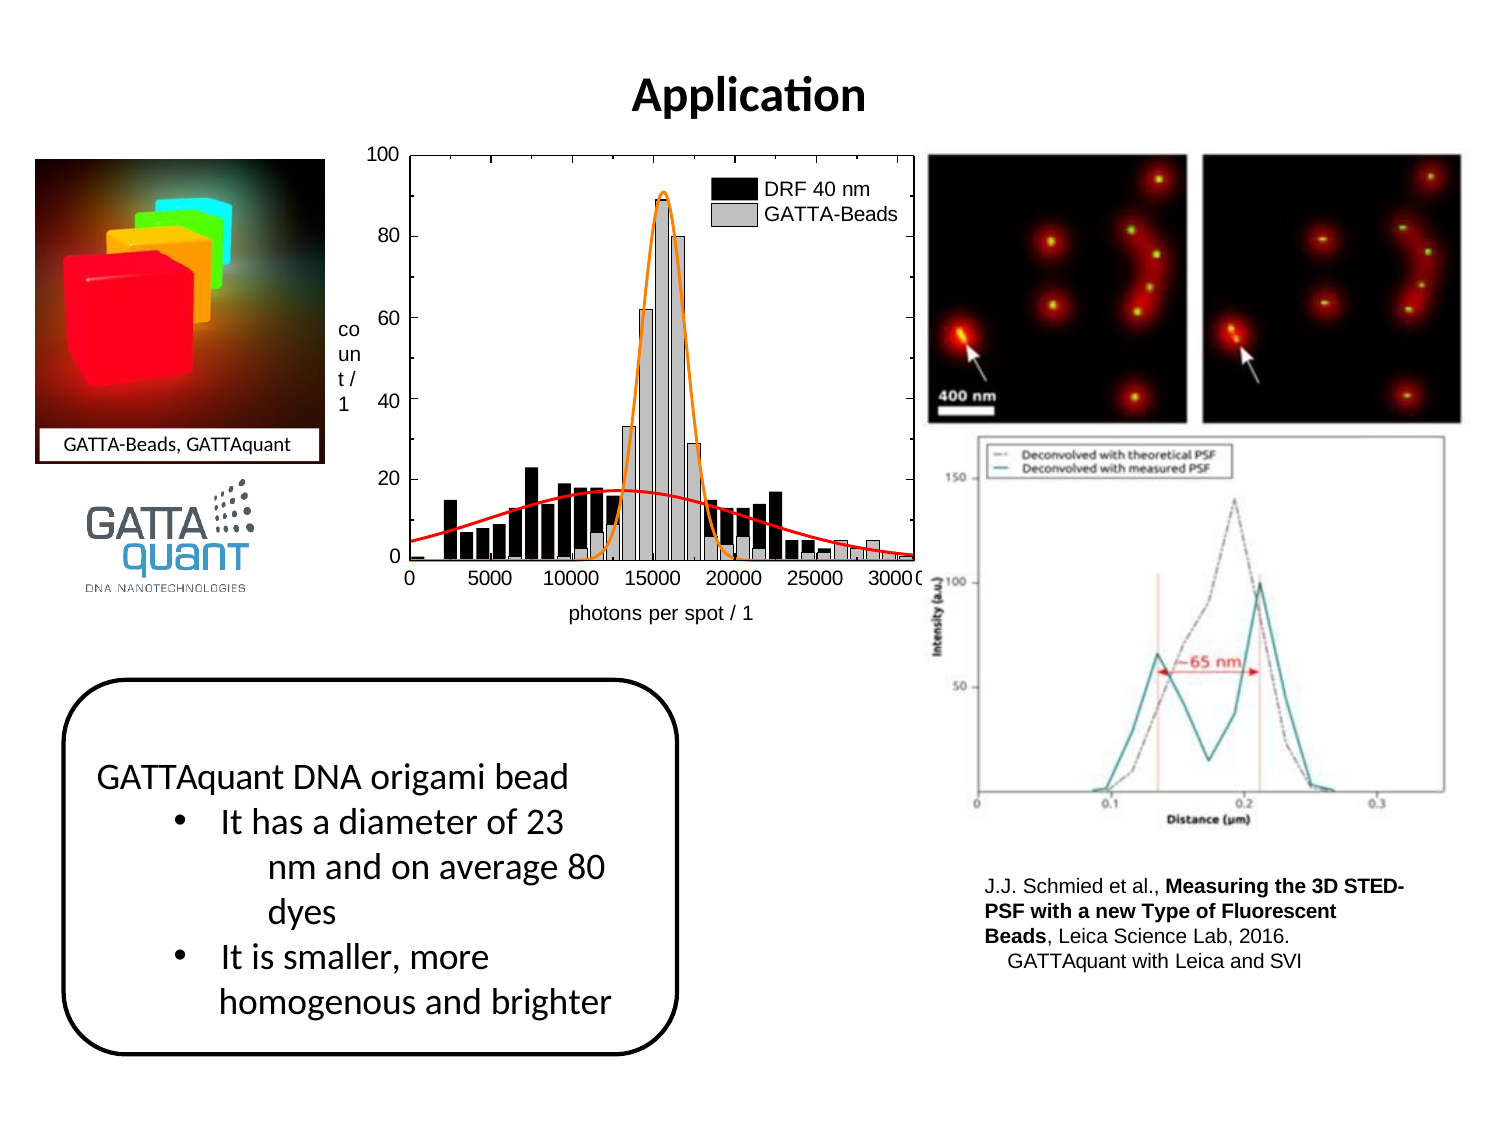

# Application
100
DRF 40 nm
GATTA-Beads
80
60
40
count / 1
GATTA-Beads, GATTAquant
20
0
0
5000	10000	15000	20000	25000	3000
photons per spot / 1
0
GATTAquant DNA origami bead
It has a diameter of 23 nm and on average 80 dyes
It is smaller, more
homogenous and brighter
J.J. Schmied et al., Measuring the 3D STED- PSF with a new Type of Fluorescent Beads, Leica Science Lab, 2016.
GATTAquant with Leica and SVI